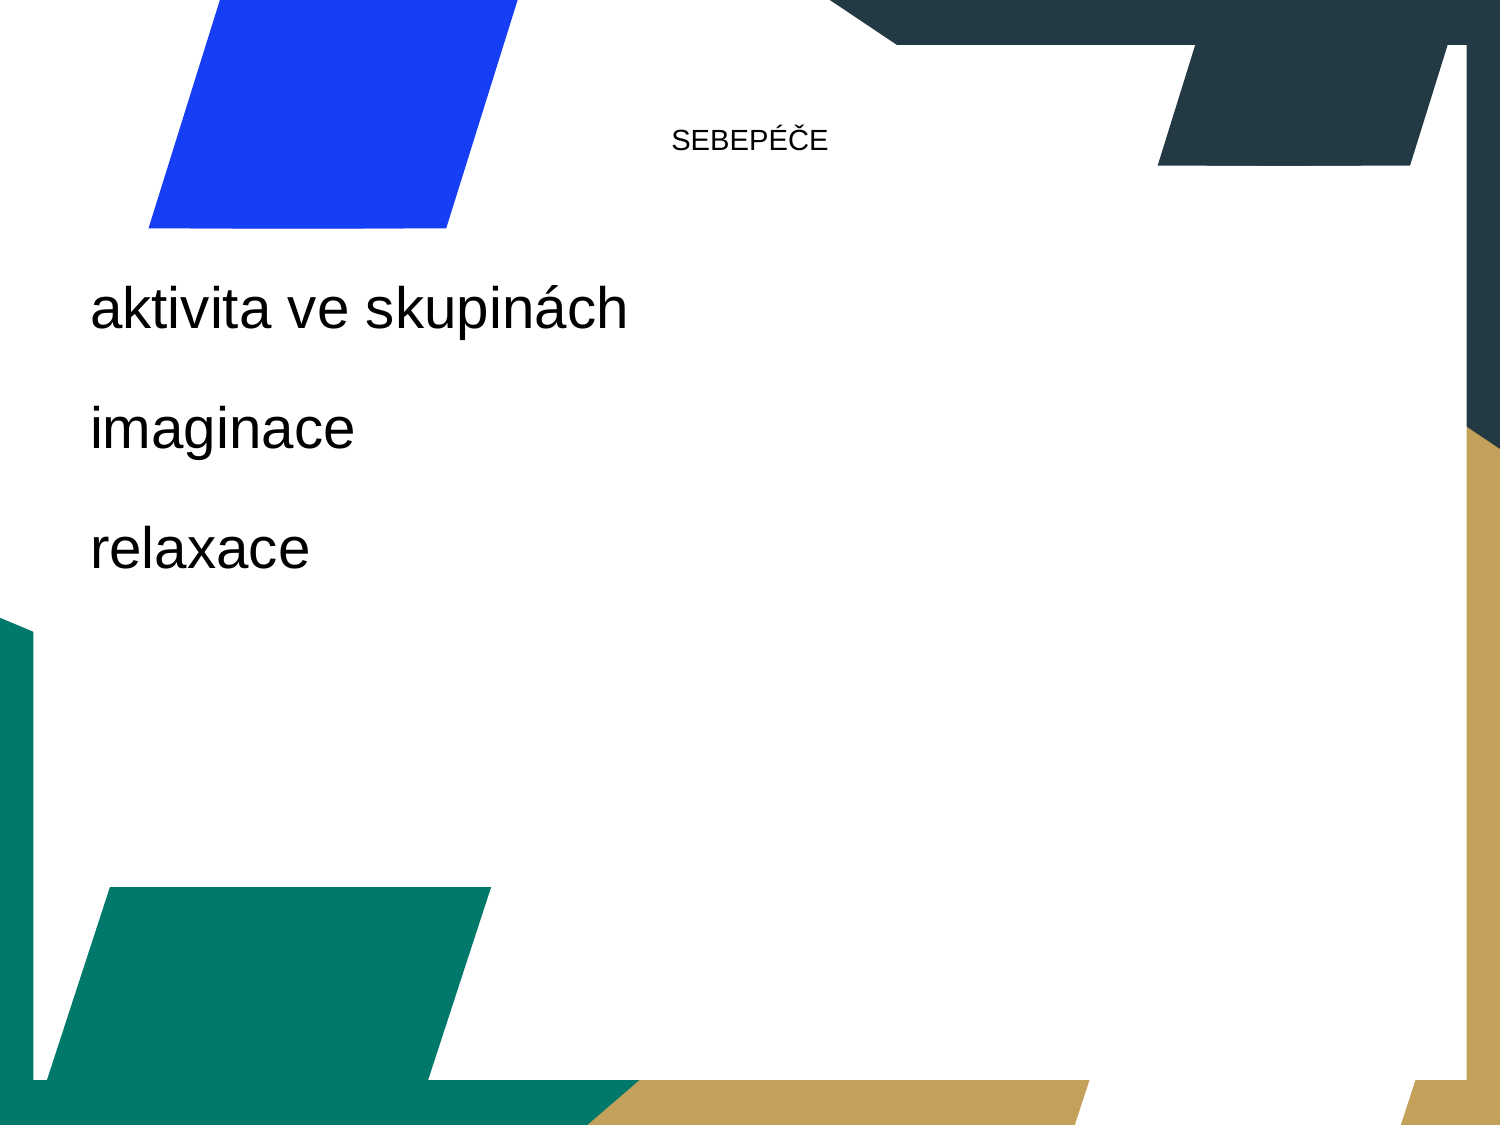

# SEBEPÉČE
aktivita ve skupinách
imaginace
relaxace